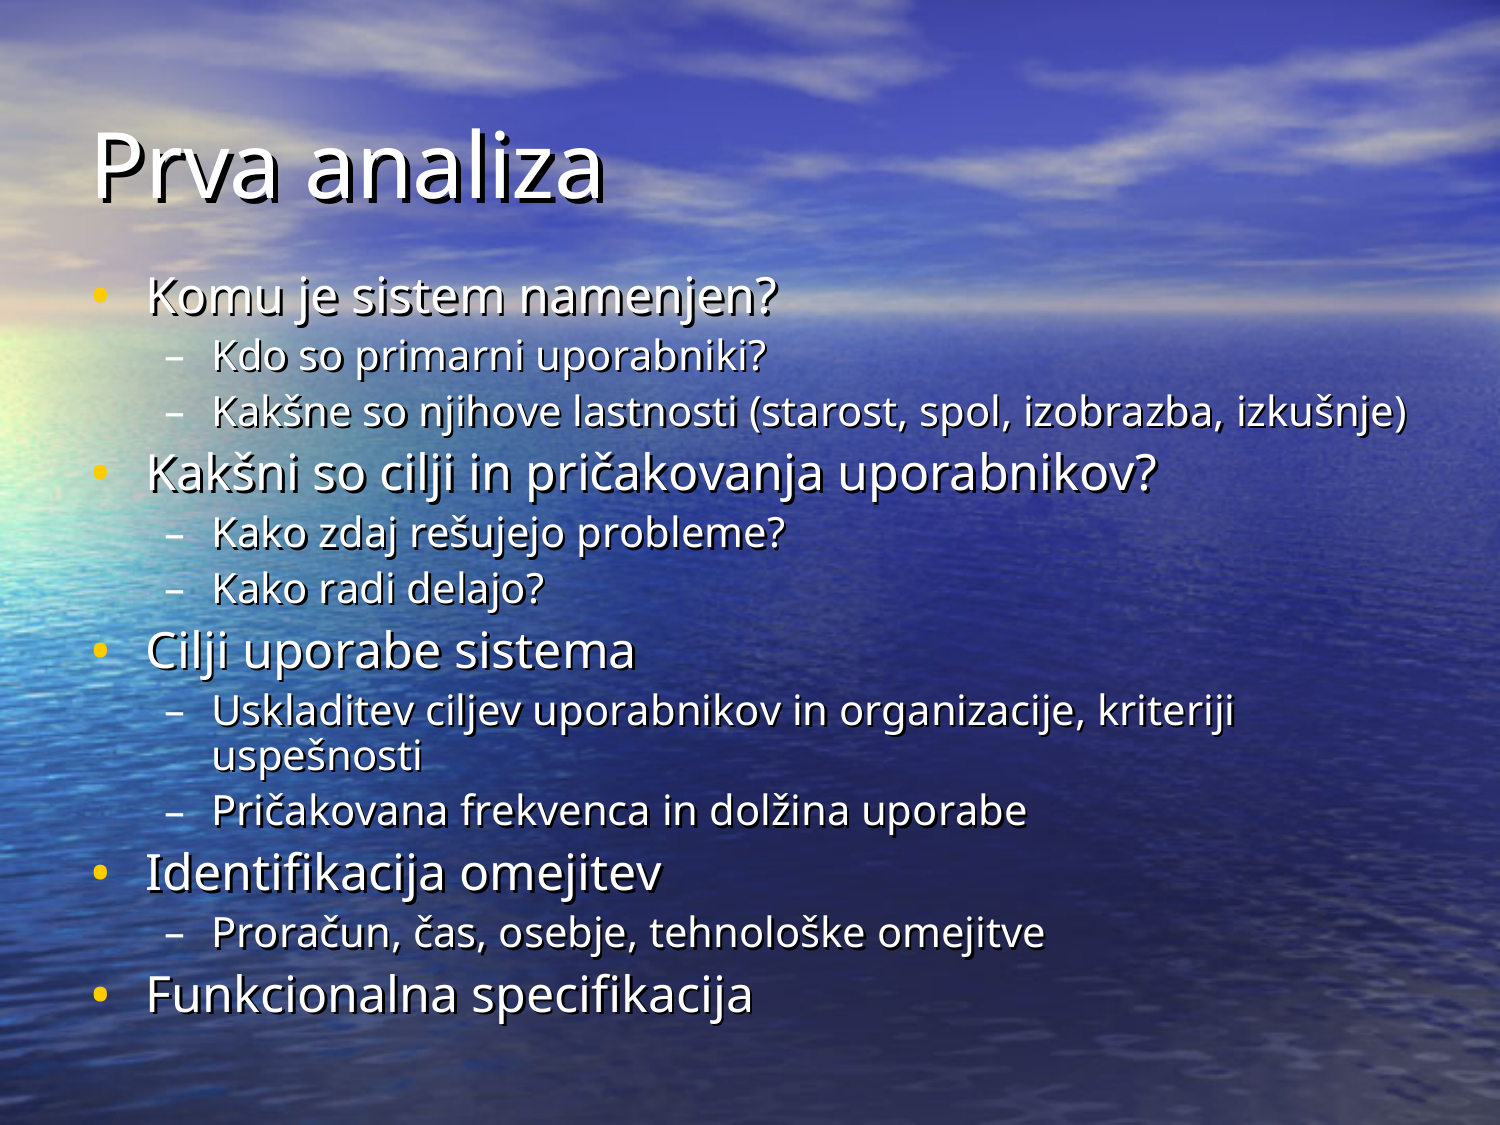

# Prva analiza
Komu je sistem namenjen?
Kdo so primarni uporabniki?
Kakšne so njihove lastnosti (starost, spol, izobrazba, izkušnje)
Kakšni so cilji in pričakovanja uporabnikov?
Kako zdaj rešujejo probleme?
Kako radi delajo?
Cilji uporabe sistema
Uskladitev ciljev uporabnikov in organizacije, kriteriji uspešnosti
Pričakovana frekvenca in dolžina uporabe
Identifikacija omejitev
Proračun, čas, osebje, tehnološke omejitve
Funkcionalna specifikacija